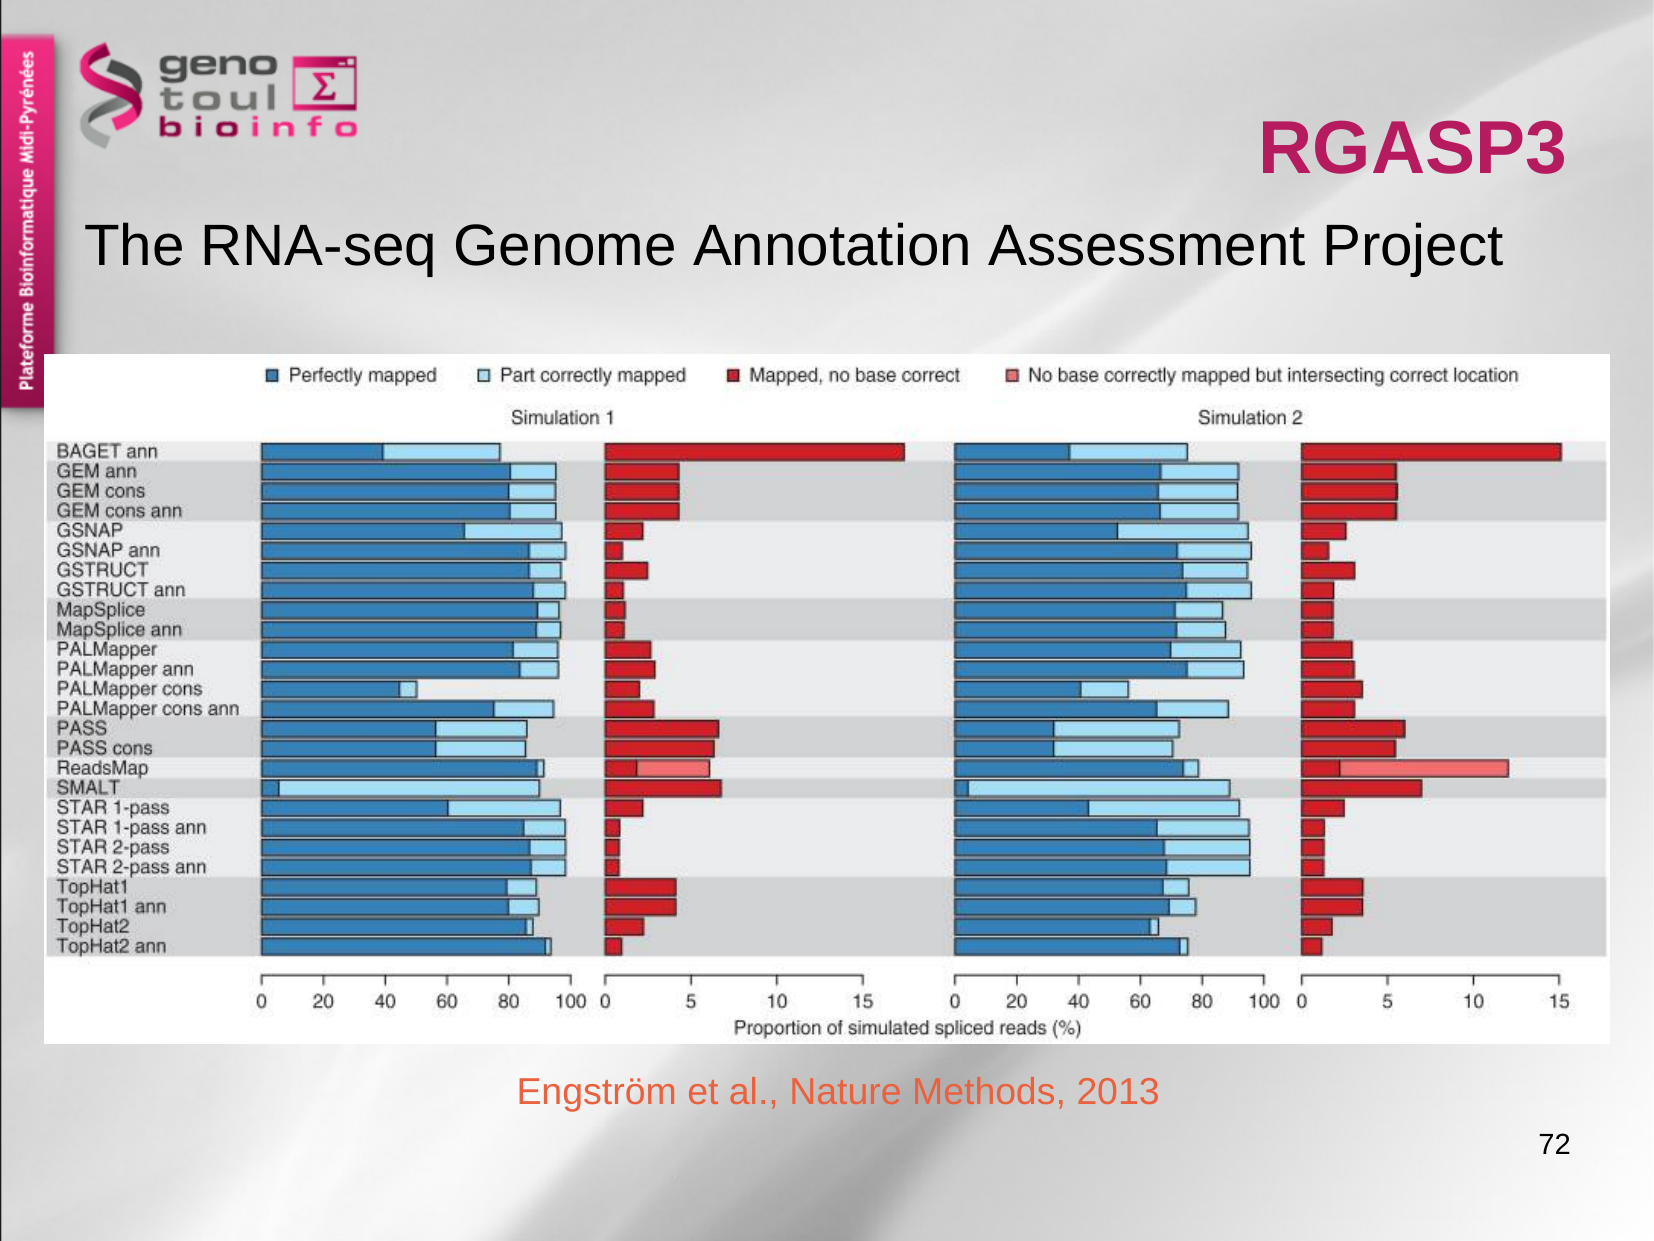

# RGASP3
The RNA-seq Genome Annotation Assessment Project
Engström et al., Nature Methods, 2013